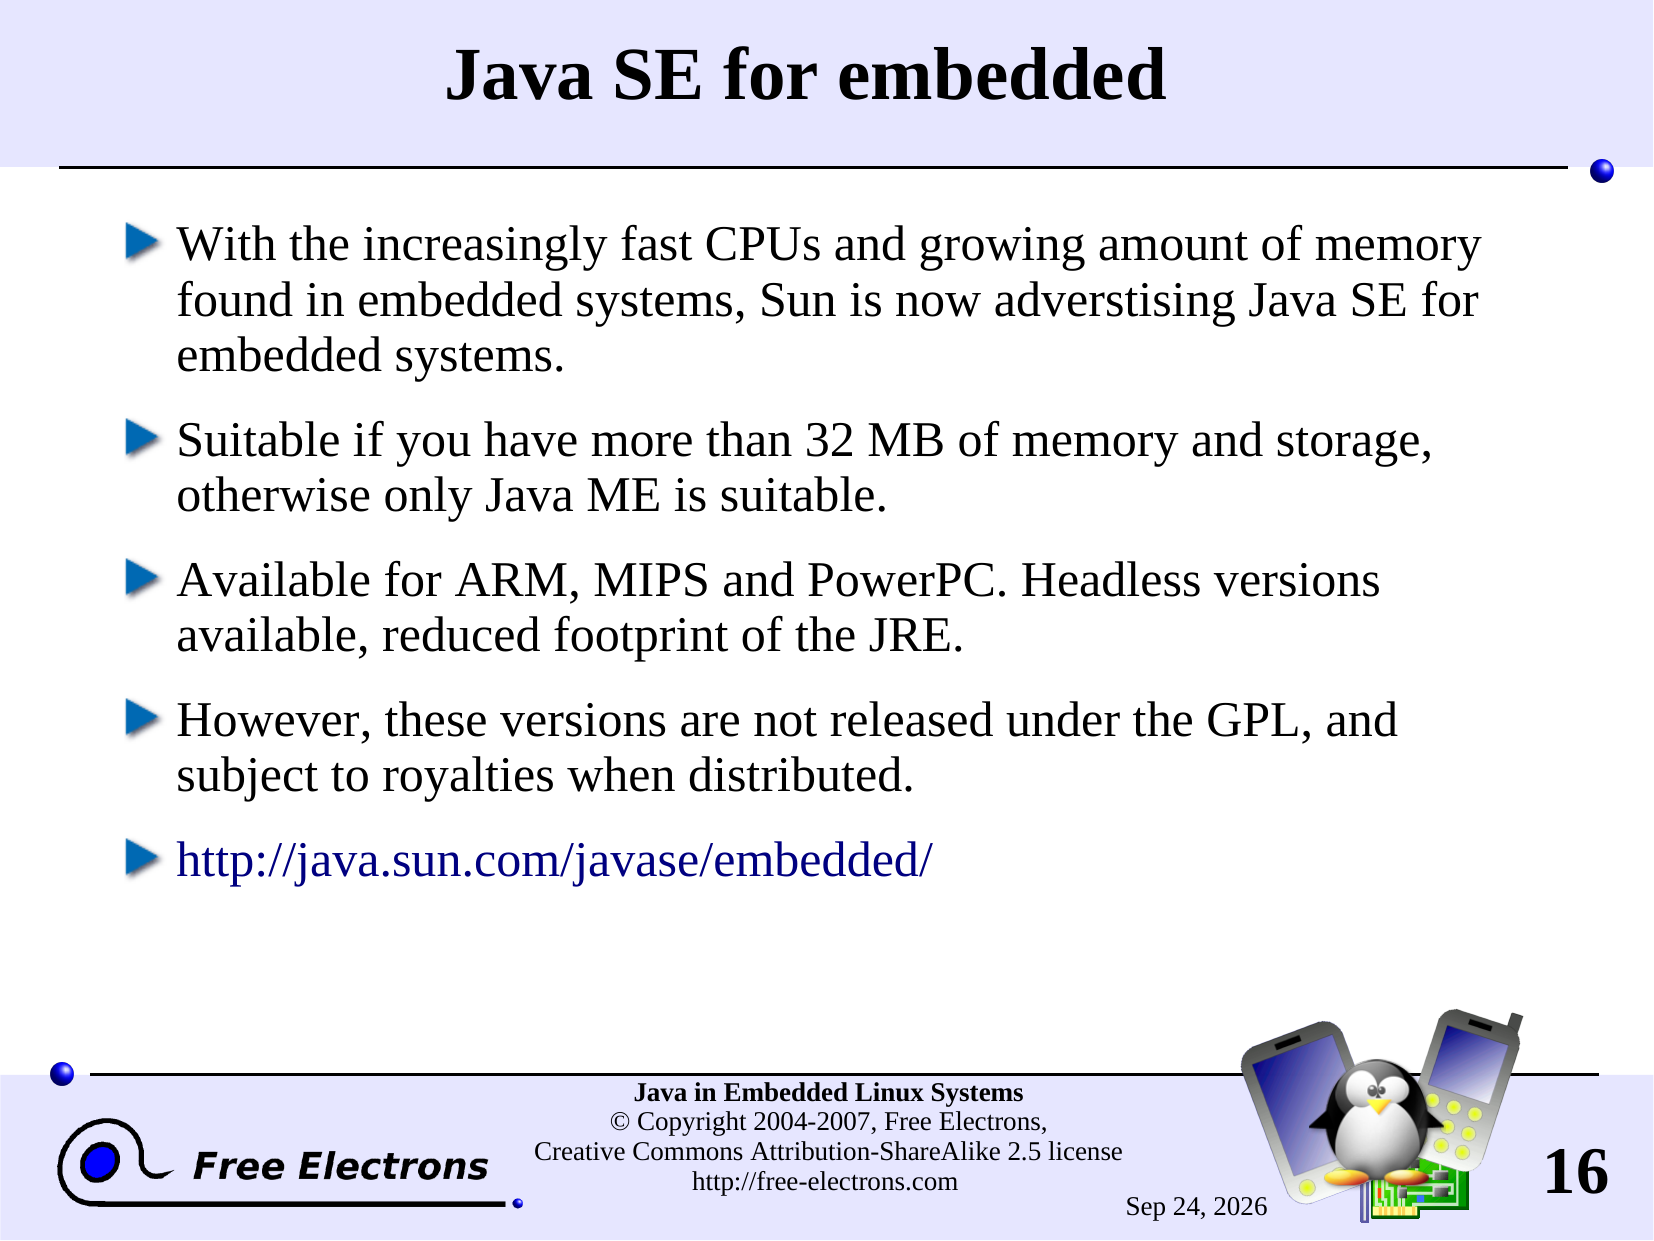

# Java SE for embedded
With the increasingly fast CPUs and growing amount of memory found in embedded systems, Sun is now adverstising Java SE for embedded systems.
Suitable if you have more than 32 MB of memory and storage, otherwise only Java ME is suitable.
Available for ARM, MIPS and PowerPC. Headless versions available, reduced footprint of the JRE.
However, these versions are not released under the GPL, and subject to royalties when distributed.
http://java.sun.com/javase/embedded/